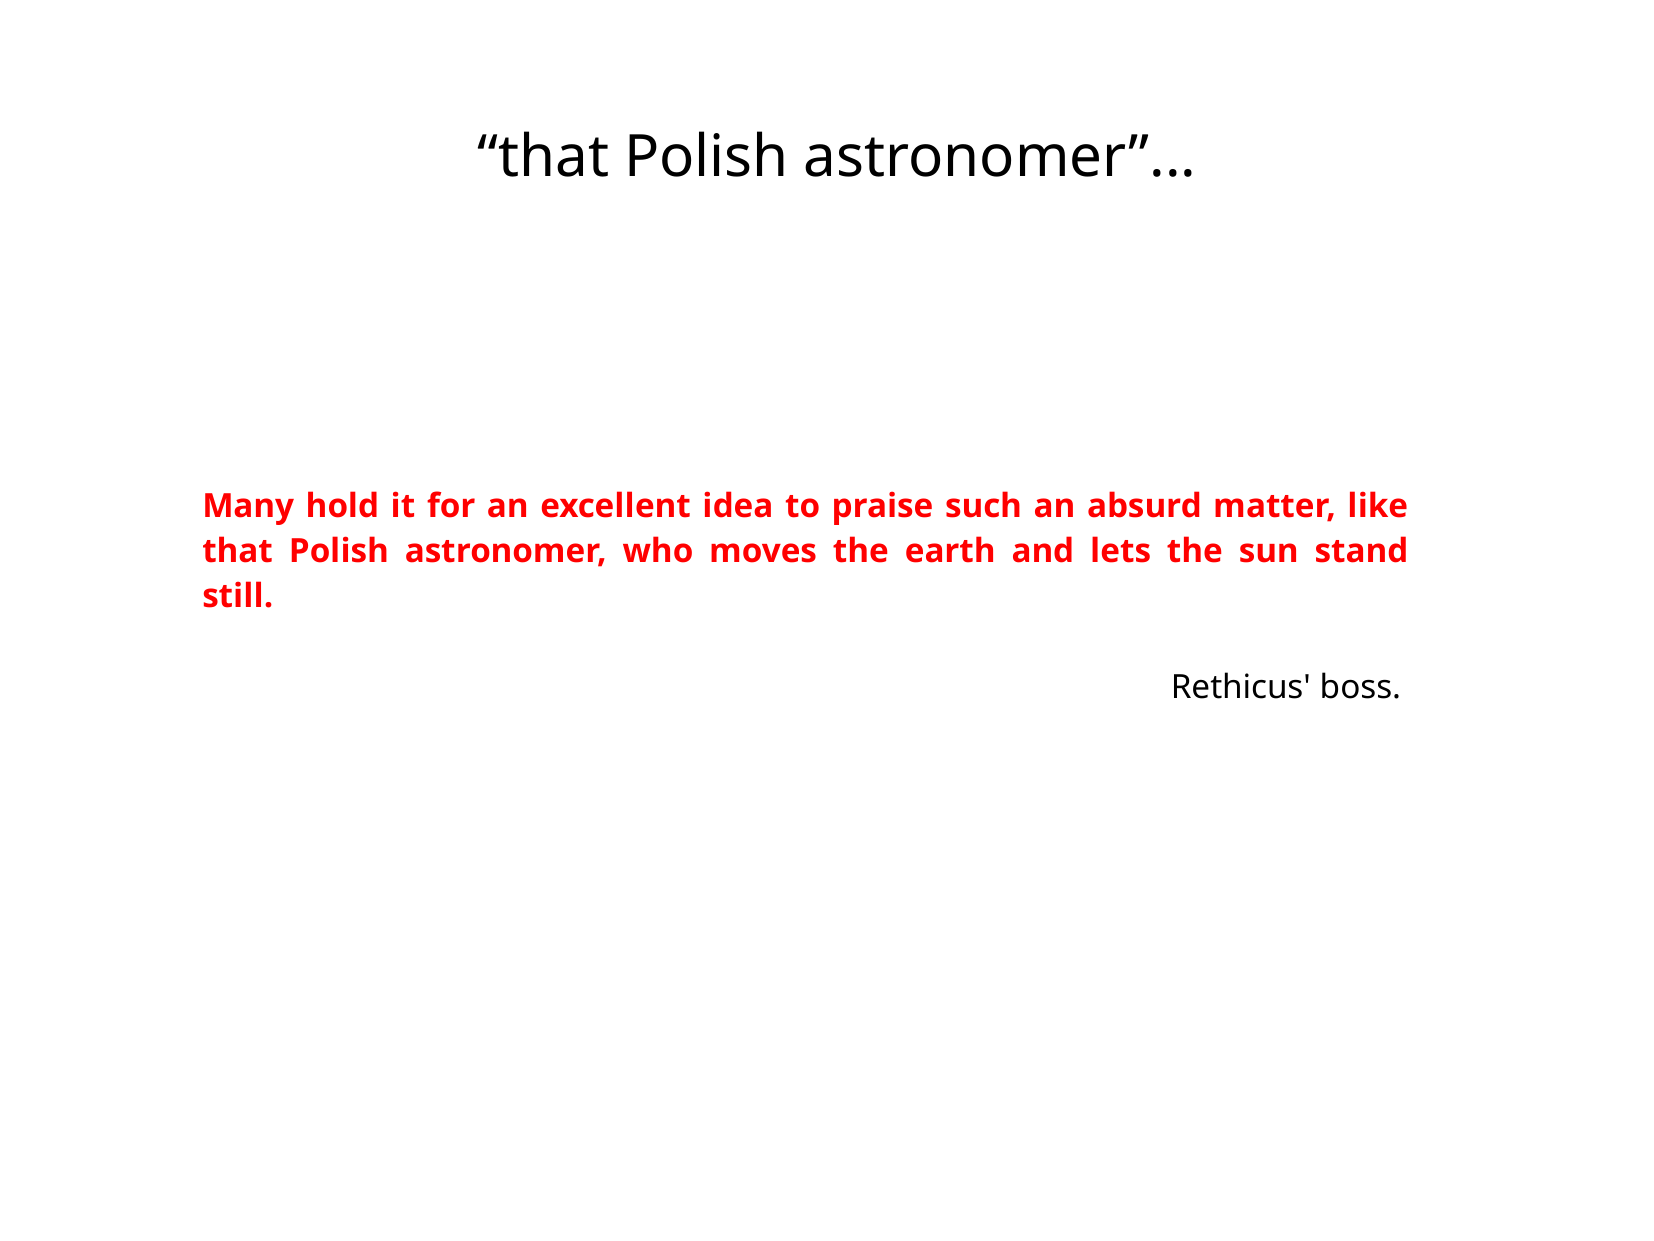

# “that Polish astronomer”...
Many hold it for an excellent idea to praise such an absurd matter, like that Polish astronomer, who moves the earth and lets the sun stand still.
Rethicus' boss.